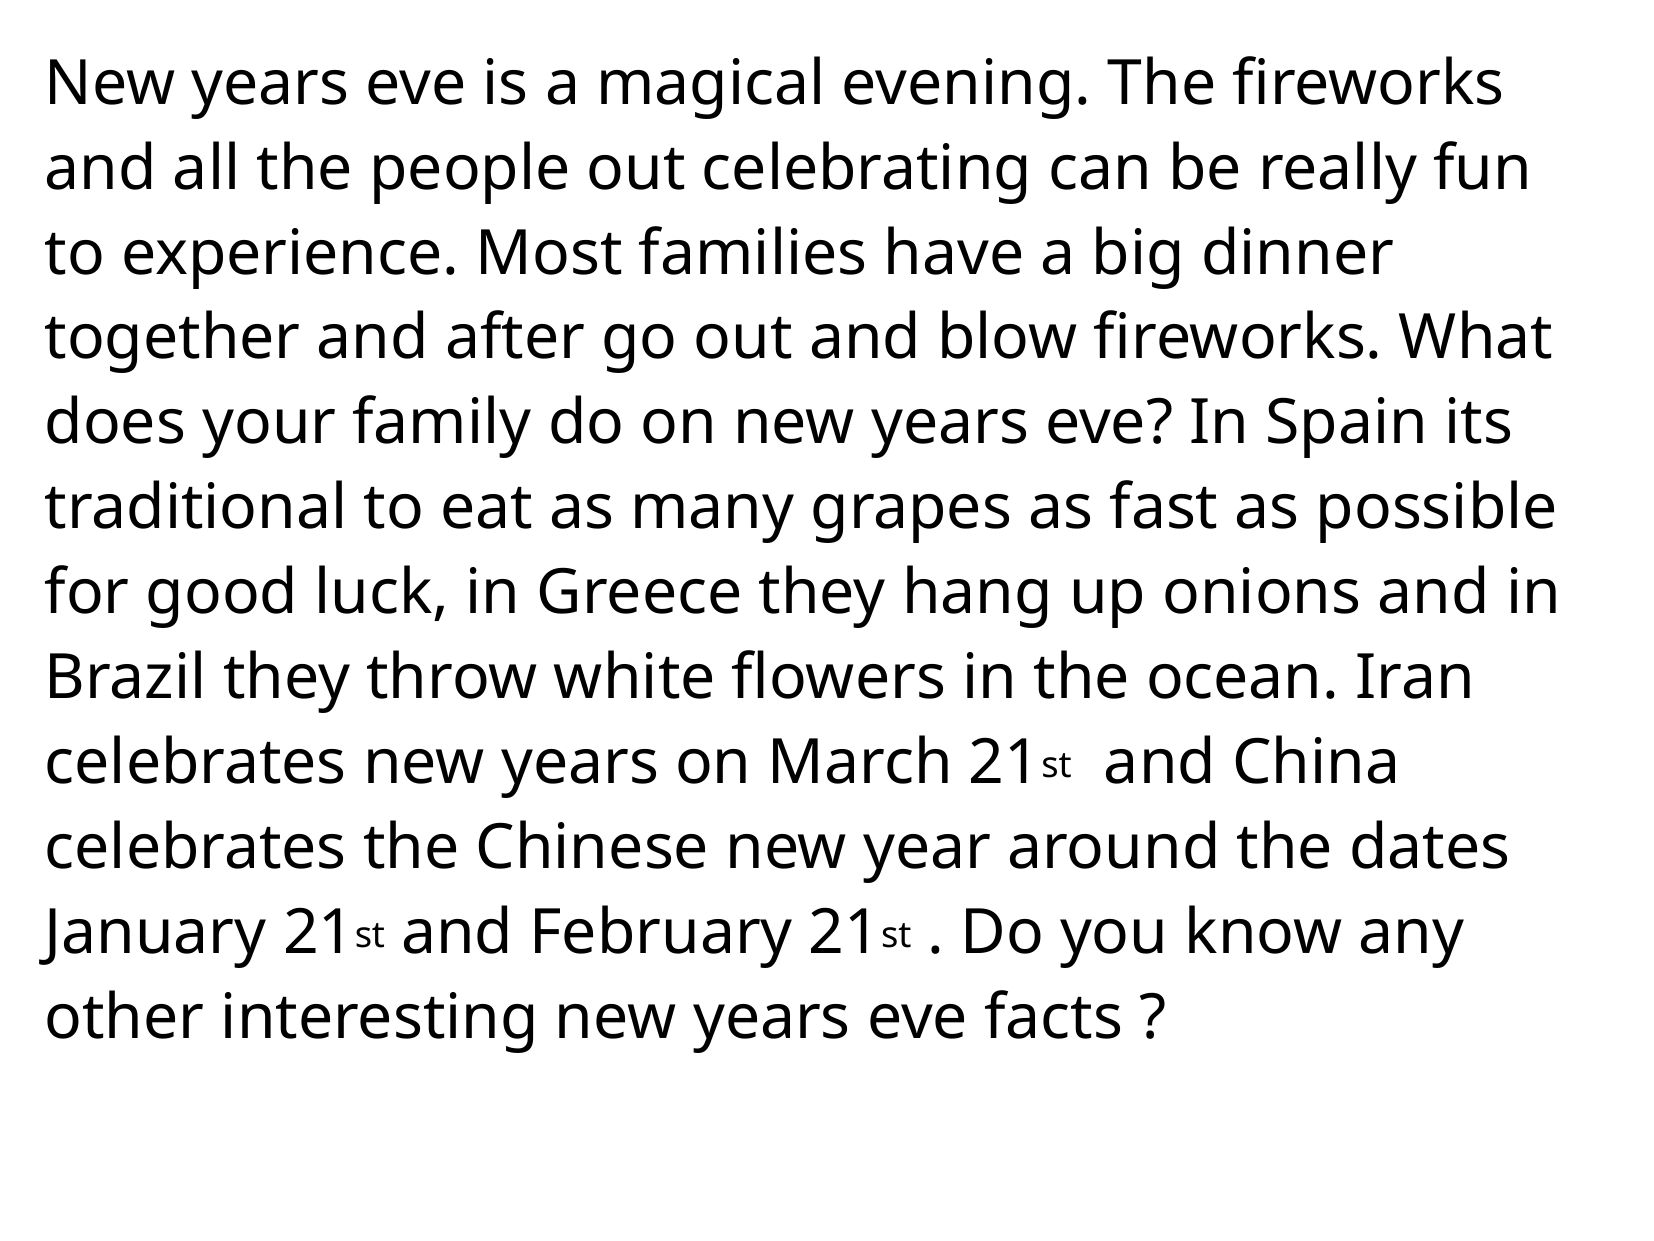

New years eve is a magical evening. The fireworks and all the people out celebrating can be really fun to experience. Most families have a big dinner together and after go out and blow fireworks. What does your family do on new years eve? In Spain its traditional to eat as many grapes as fast as possible for good luck, in Greece they hang up onions and in Brazil they throw white flowers in the ocean. Iran celebrates new years on March 21st and China celebrates the Chinese new year around the dates January 21st and February 21st . Do you know any other interesting new years eve facts ?